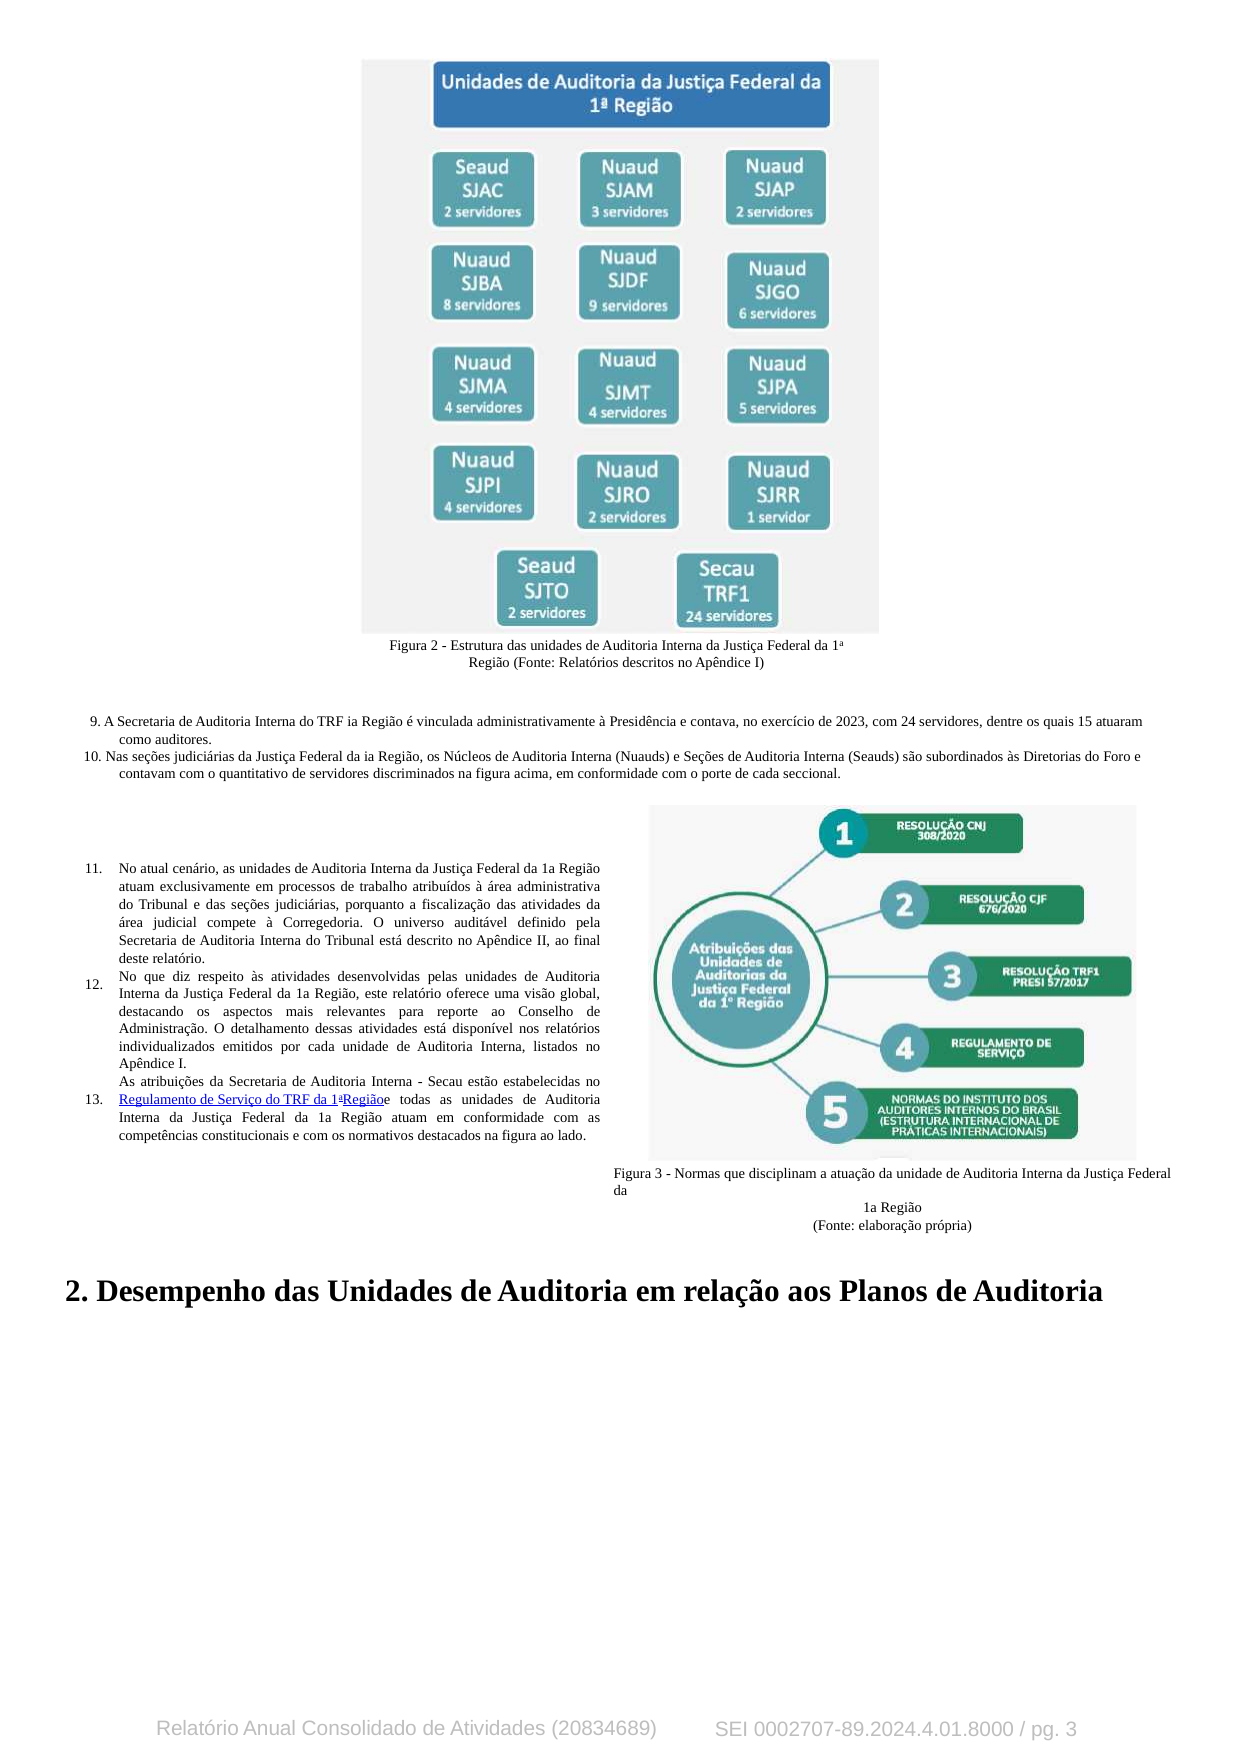

Figura 2 - Estrutura das unidades de Auditoria Interna da Justiça Federal da 1a Região (Fonte: Relatórios descritos no Apêndice I)
9. A Secretaria de Auditoria Interna do TRF ia Região é vinculada administrativamente à Presidência e contava, no exercício de 2023, com 24 servidores, dentre os quais 15 atuaram como auditores.
10. Nas seções judiciárias da Justiça Federal da ia Região, os Núcleos de Auditoria Interna (Nuauds) e Seções de Auditoria Interna (Seauds) são subordinados às Diretorias do Foro e contavam com o quantitativo de servidores discriminados na figura acima, em conformidade com o porte de cada seccional.
No atual cenário, as unidades de Auditoria Interna da Justiça Federal da 1a Região atuam exclusivamente em processos de trabalho atribuídos à área administrativa do Tribunal e das seções judiciárias, porquanto a fiscalização das atividades da área judicial compete à Corregedoria. O universo auditável definido pela Secretaria de Auditoria Interna do Tribunal está descrito no Apêndice II, ao final deste relatório.
No que diz respeito às atividades desenvolvidas pelas unidades de Auditoria Interna da Justiça Federal da 1a Região, este relatório oferece uma visão global, destacando os aspectos mais relevantes para reporte ao Conselho de Administração. O detalhamento dessas atividades está disponível nos relatórios individualizados emitidos por cada unidade de Auditoria Interna, listados no Apêndice I.
As atribuições da Secretaria de Auditoria Interna - Secau estão estabelecidas no Regulamento de Serviço do TRF da 1aRegiãoe todas as unidades de Auditoria Interna da Justiça Federal da 1a Região atuam em conformidade com as competências constitucionais e com os normativos destacados na figura ao lado.
11.
12.
13.
Figura 3 - Normas que disciplinam a atuação da unidade de Auditoria Interna da Justiça Federal da
1a Região
(Fonte: elaboração própria)
2. Desempenho das Unidades de Auditoria em relação aos Planos de Auditoria
Relatório Anual Consolidado de Atividades (20834689)
SEI 0002707-89.2024.4.01.8000 / pg. 3